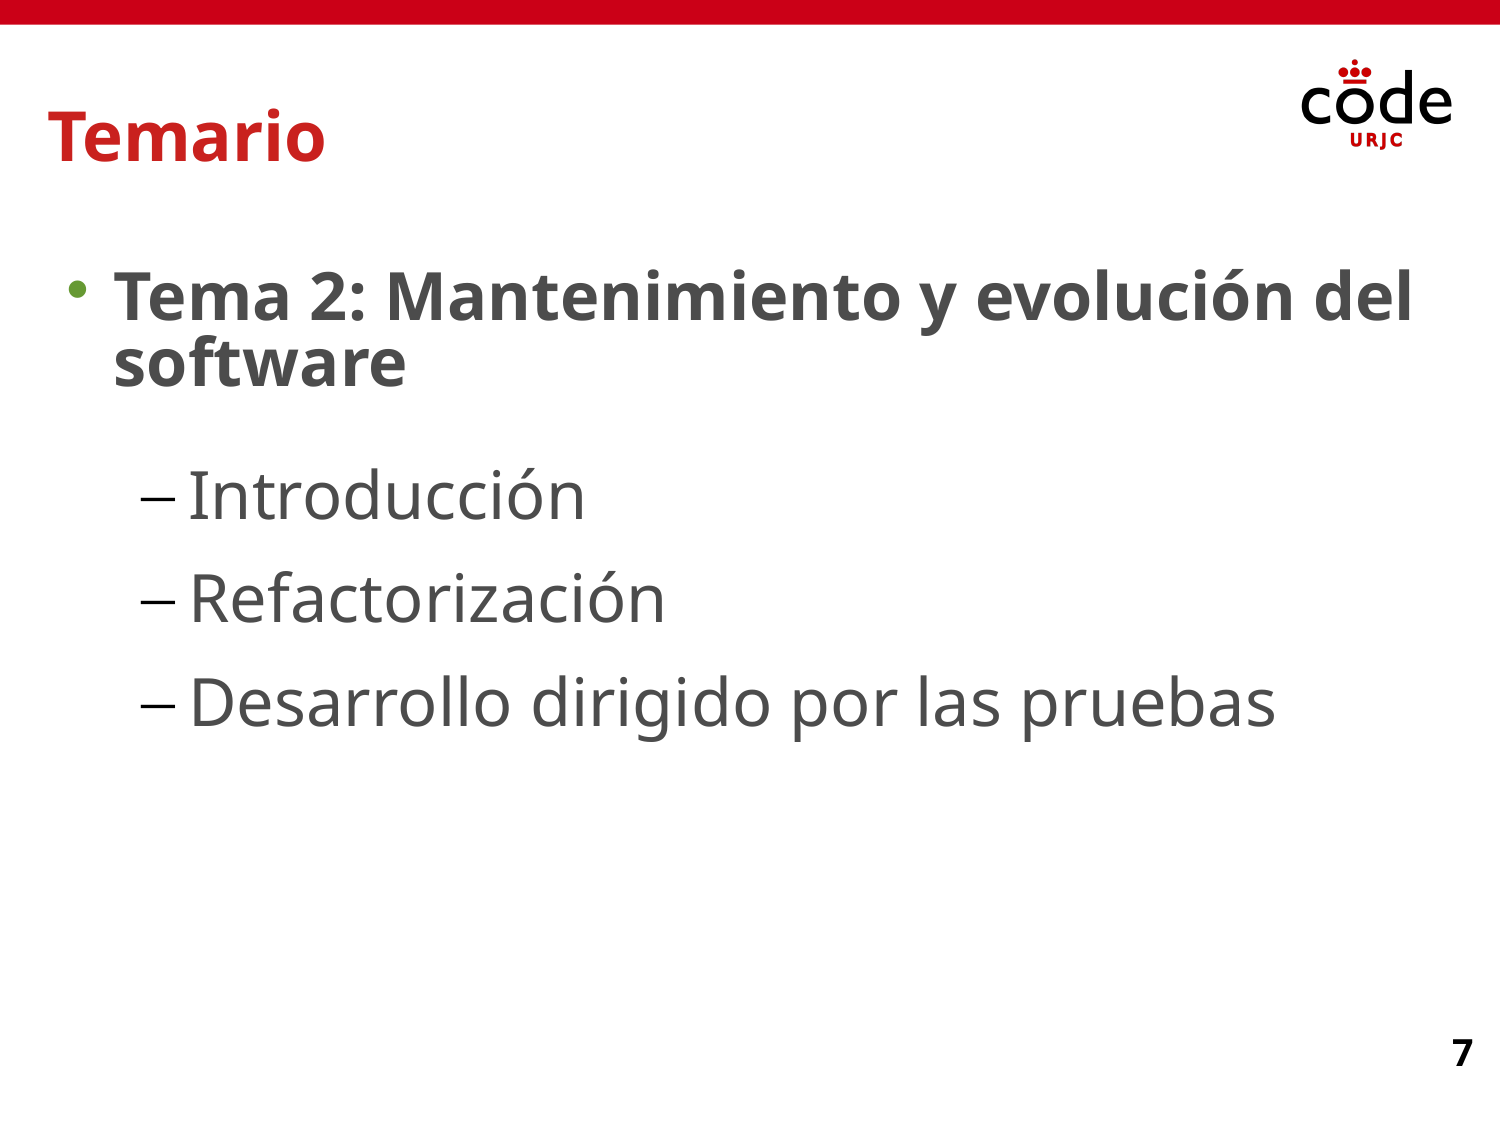

# Temario
Tema 2: Mantenimiento y evolución del software
Introducción
Refactorización
Desarrollo dirigido por las pruebas
7